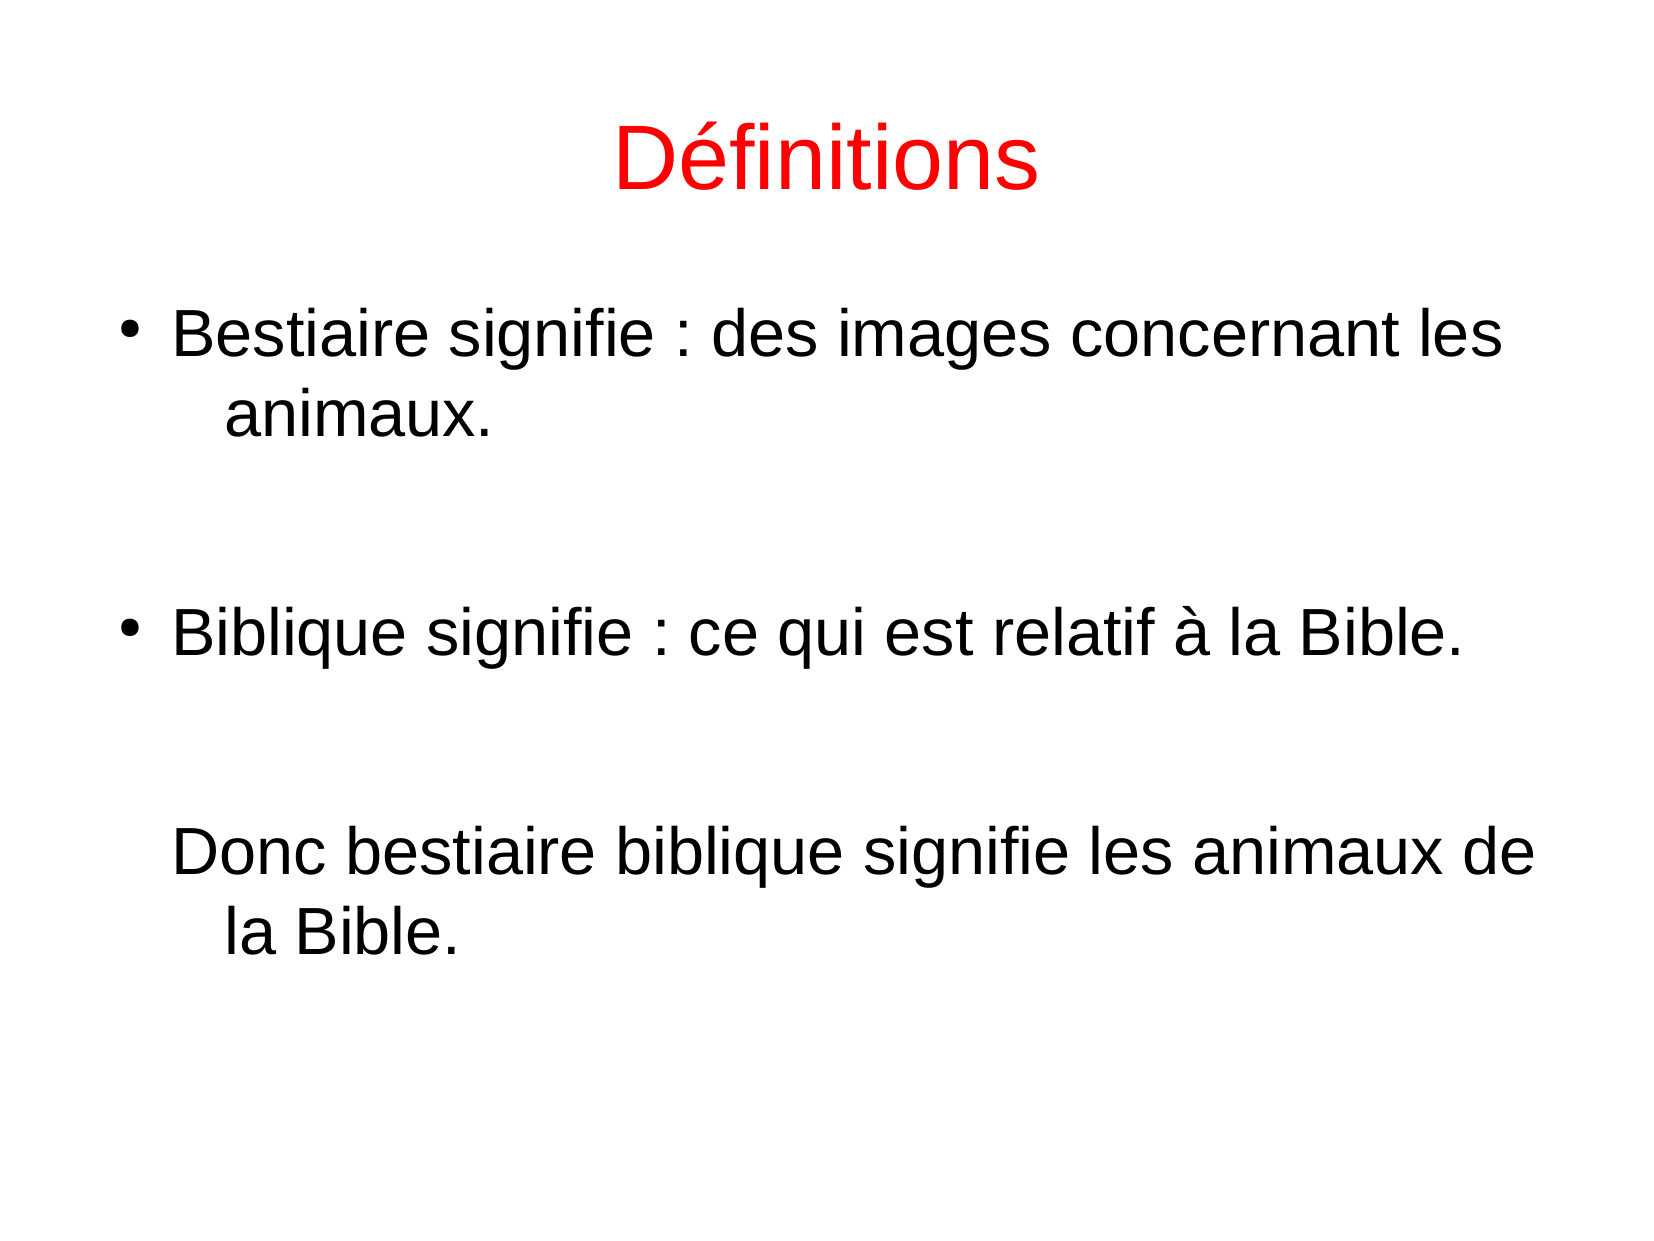

# Définitions
Bestiaire signifie : des images concernant les animaux.
Biblique signifie : ce qui est relatif à la Bible.
Donc bestiaire biblique signifie les animaux de la Bible.